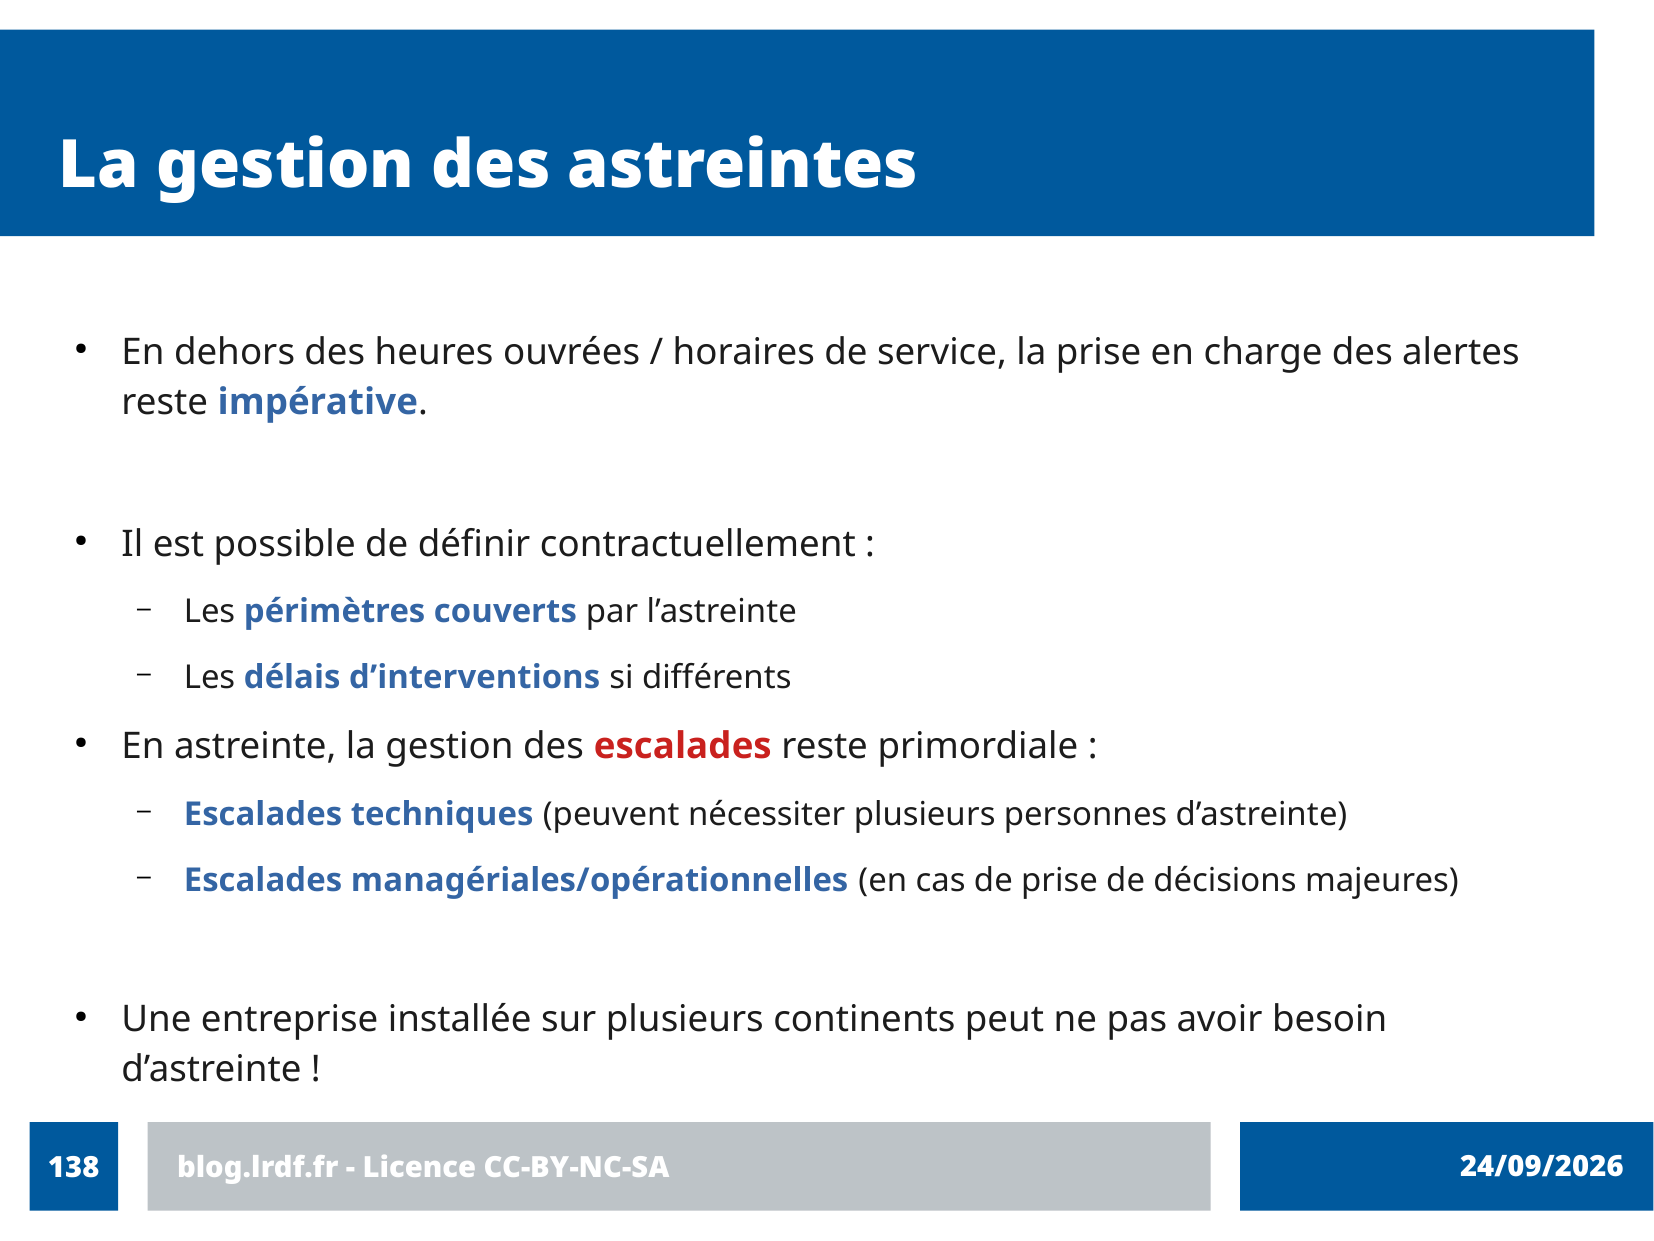

# La gestion des astreintes
En dehors des heures ouvrées / horaires de service, la prise en charge des alertes reste impérative.
Il est possible de définir contractuellement :
Les périmètres couverts par l’astreinte
Les délais d’interventions si différents
En astreinte, la gestion des escalades reste primordiale :
Escalades techniques (peuvent nécessiter plusieurs personnes d’astreinte)
Escalades managériales/opérationnelles (en cas de prise de décisions majeures)
Une entreprise installée sur plusieurs continents peut ne pas avoir besoin d’astreinte !
138
blog.lrdf.fr - Licence CC-BY-NC-SA